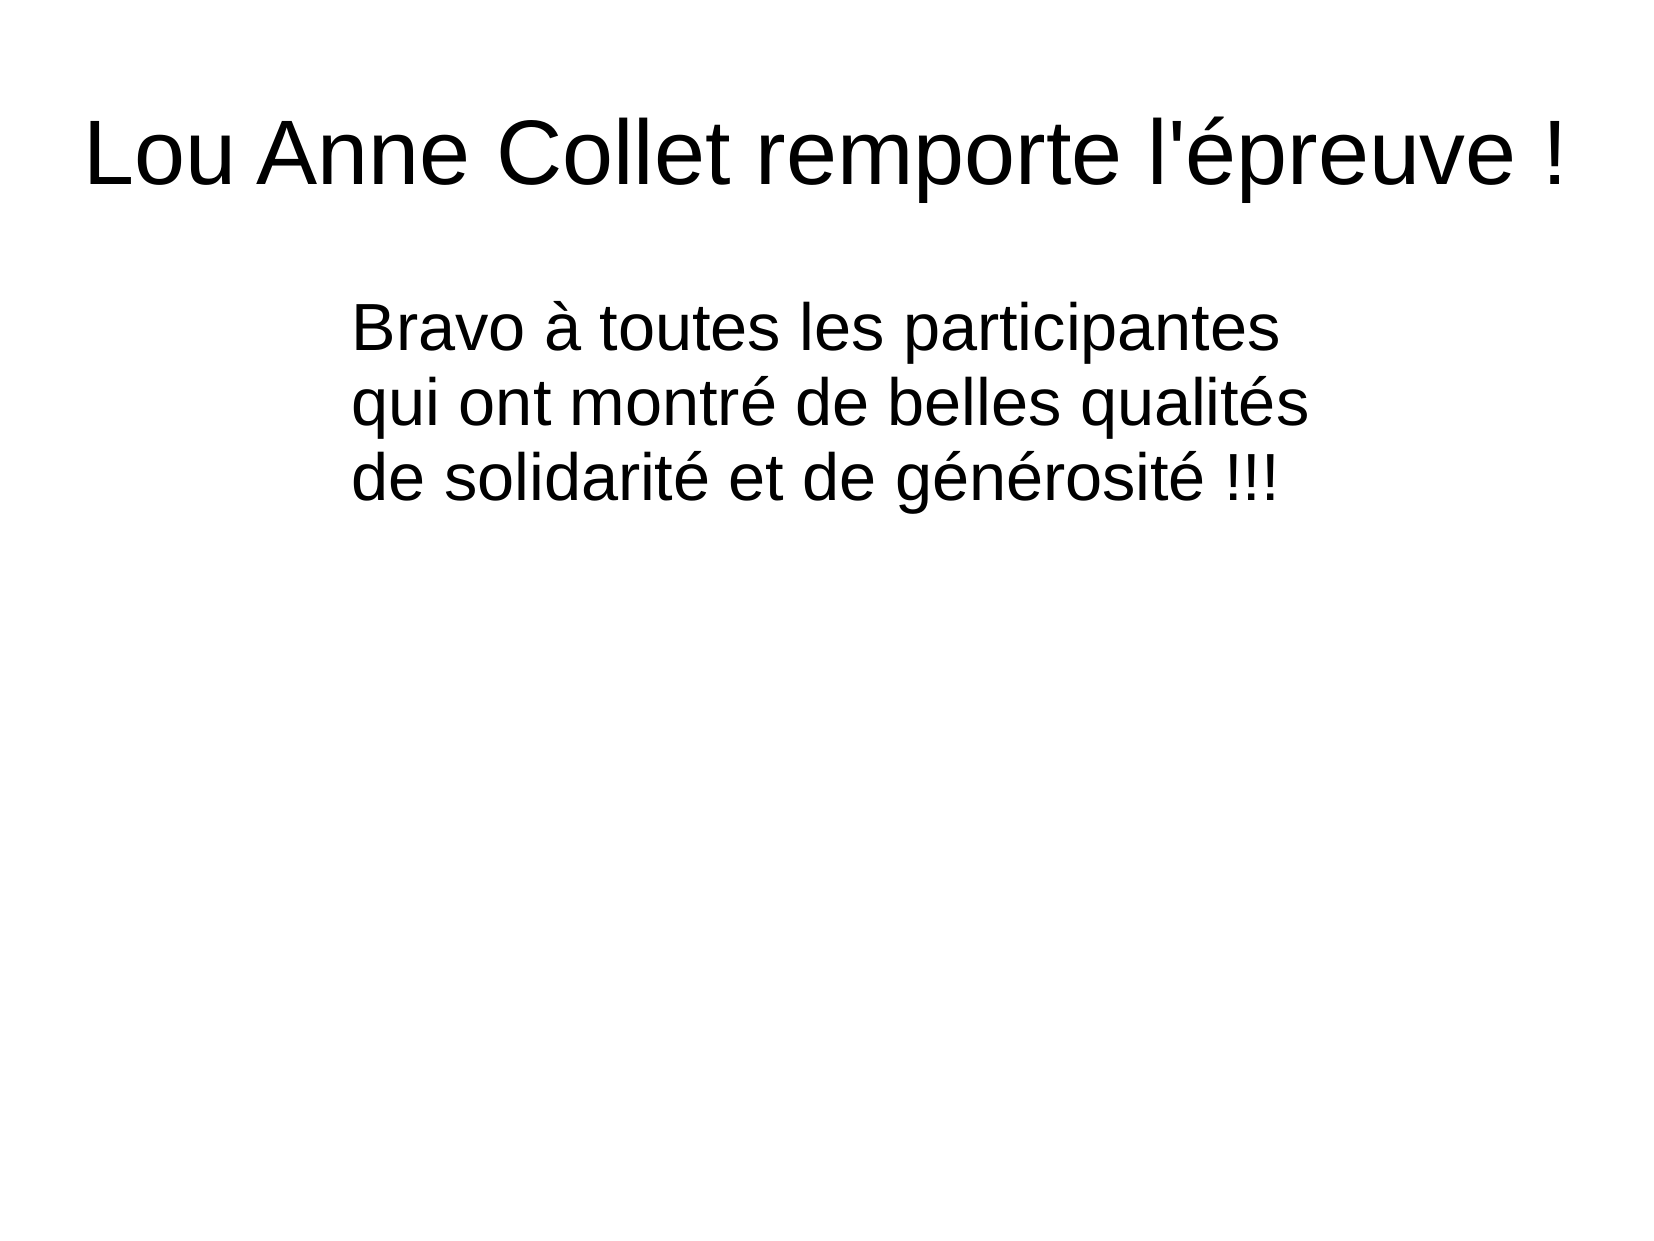

# Lou Anne Collet remporte l'épreuve !
Bravo à toutes les participantes qui ont montré de belles qualités de solidarité et de générosité !!!